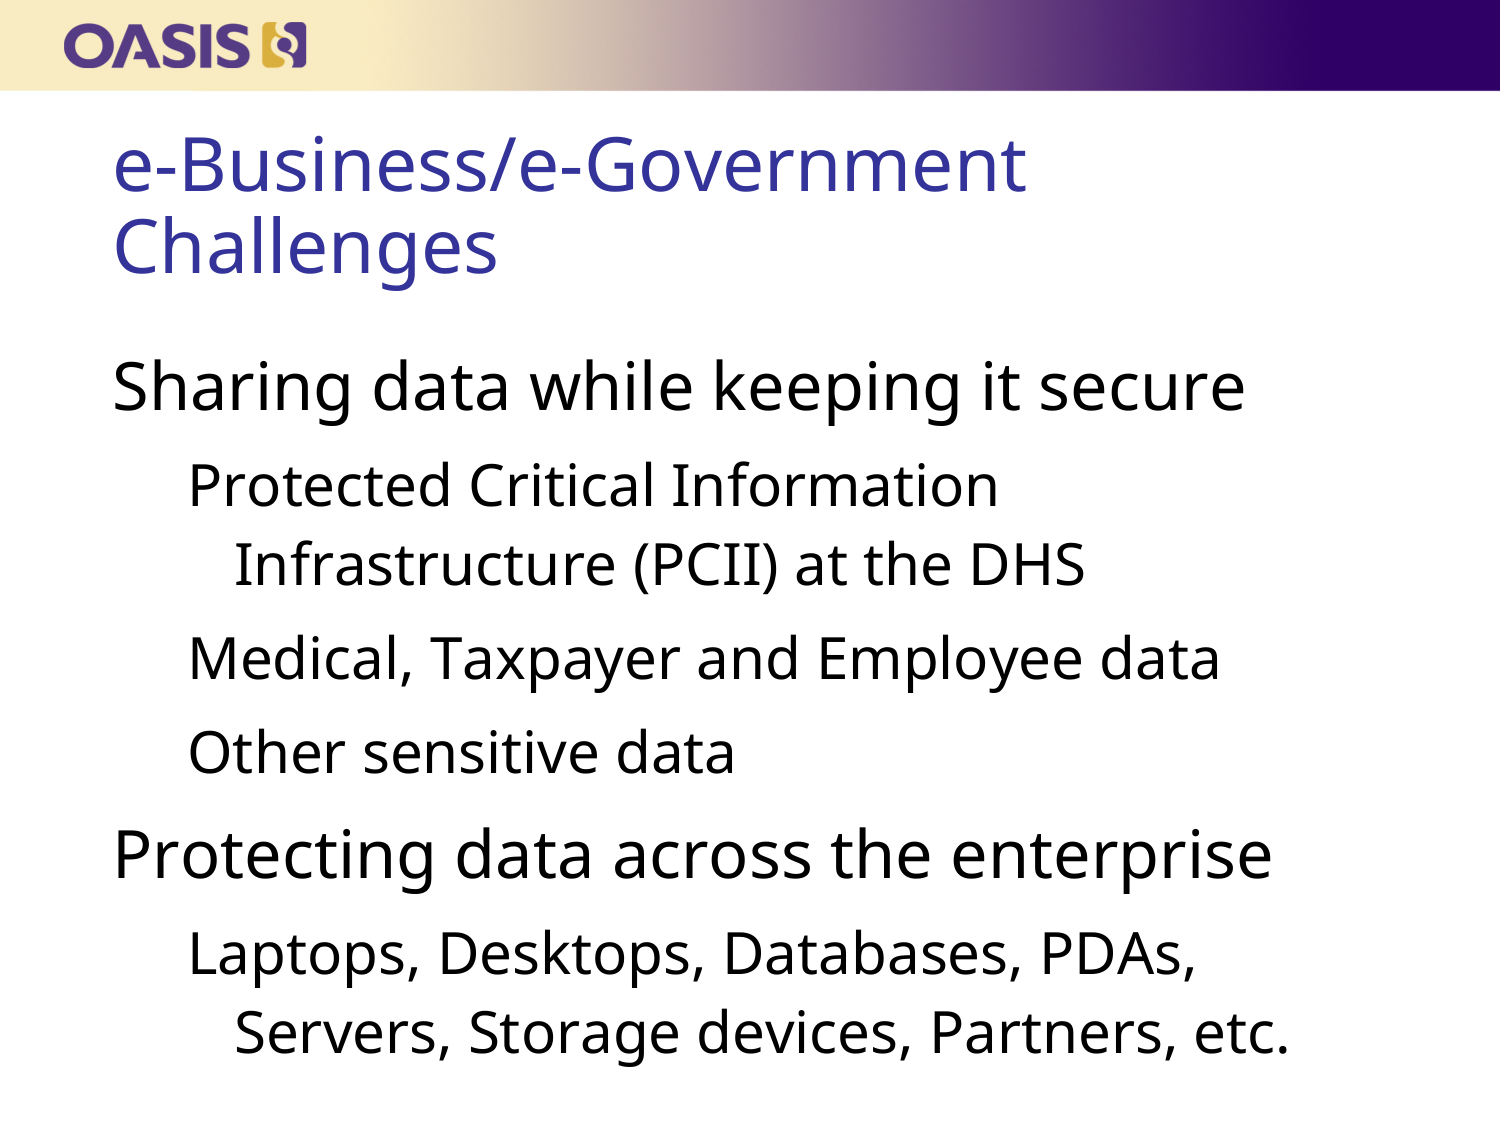

# e-Business/e-Government Challenges
Sharing data while keeping it secure
Protected Critical Information Infrastructure (PCII) at the DHS
Medical, Taxpayer and Employee data
Other sensitive data
Protecting data across the enterprise
Laptops, Desktops, Databases, PDAs, Servers, Storage devices, Partners, etc.